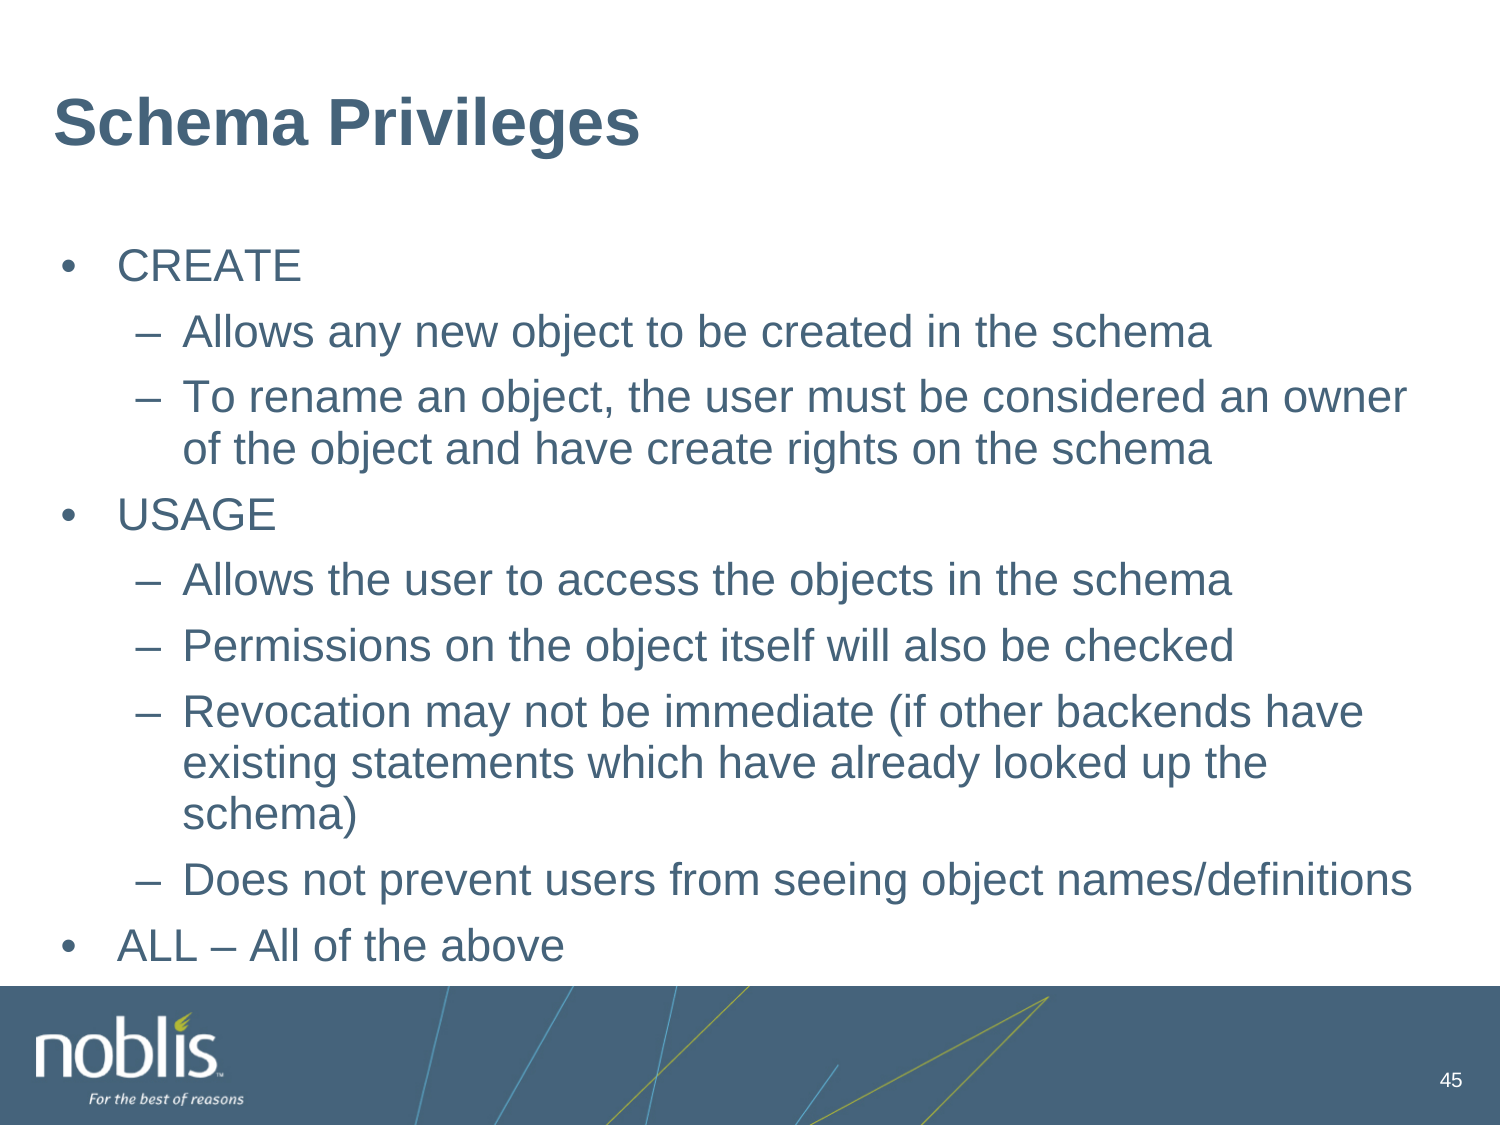

# Schema Privileges
CREATE
Allows any new object to be created in the schema
To rename an object, the user must be considered an owner of the object and have create rights on the schema
USAGE
Allows the user to access the objects in the schema
Permissions on the object itself will also be checked
Revocation may not be immediate (if other backends have existing statements which have already looked up the schema)
Does not prevent users from seeing object names/definitions
ALL – All of the above